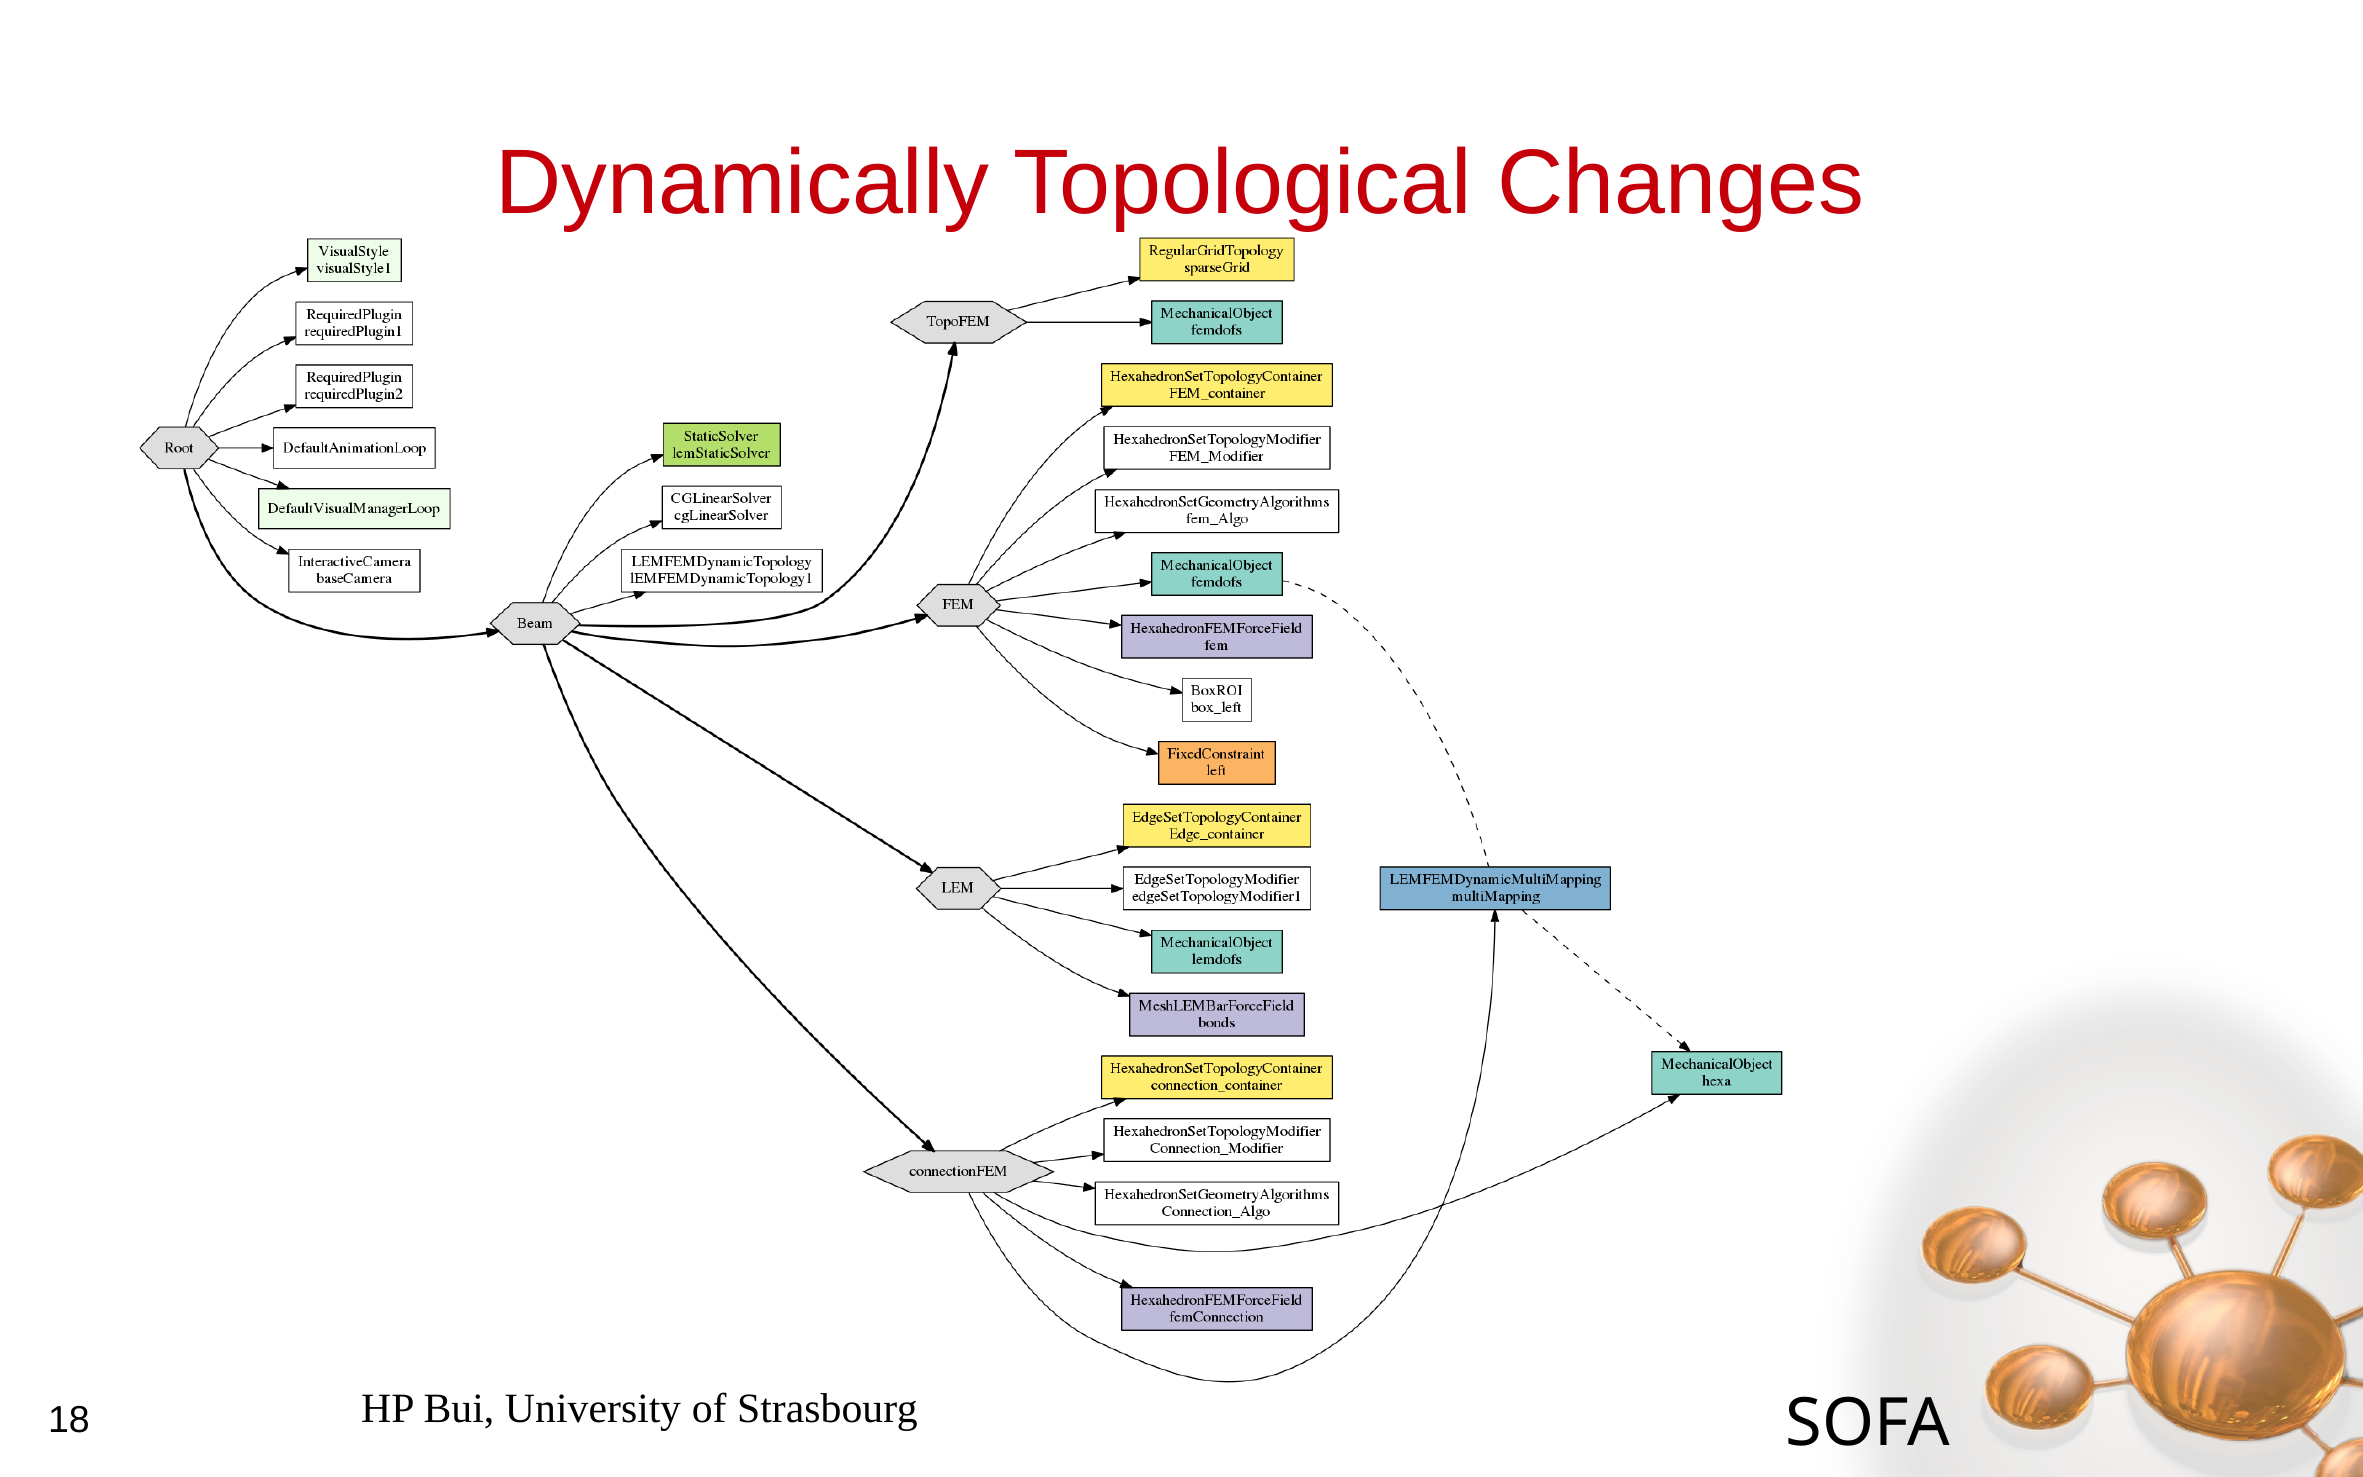

# Dynamically Topological Changes
HP Bui, University of Strasbourg